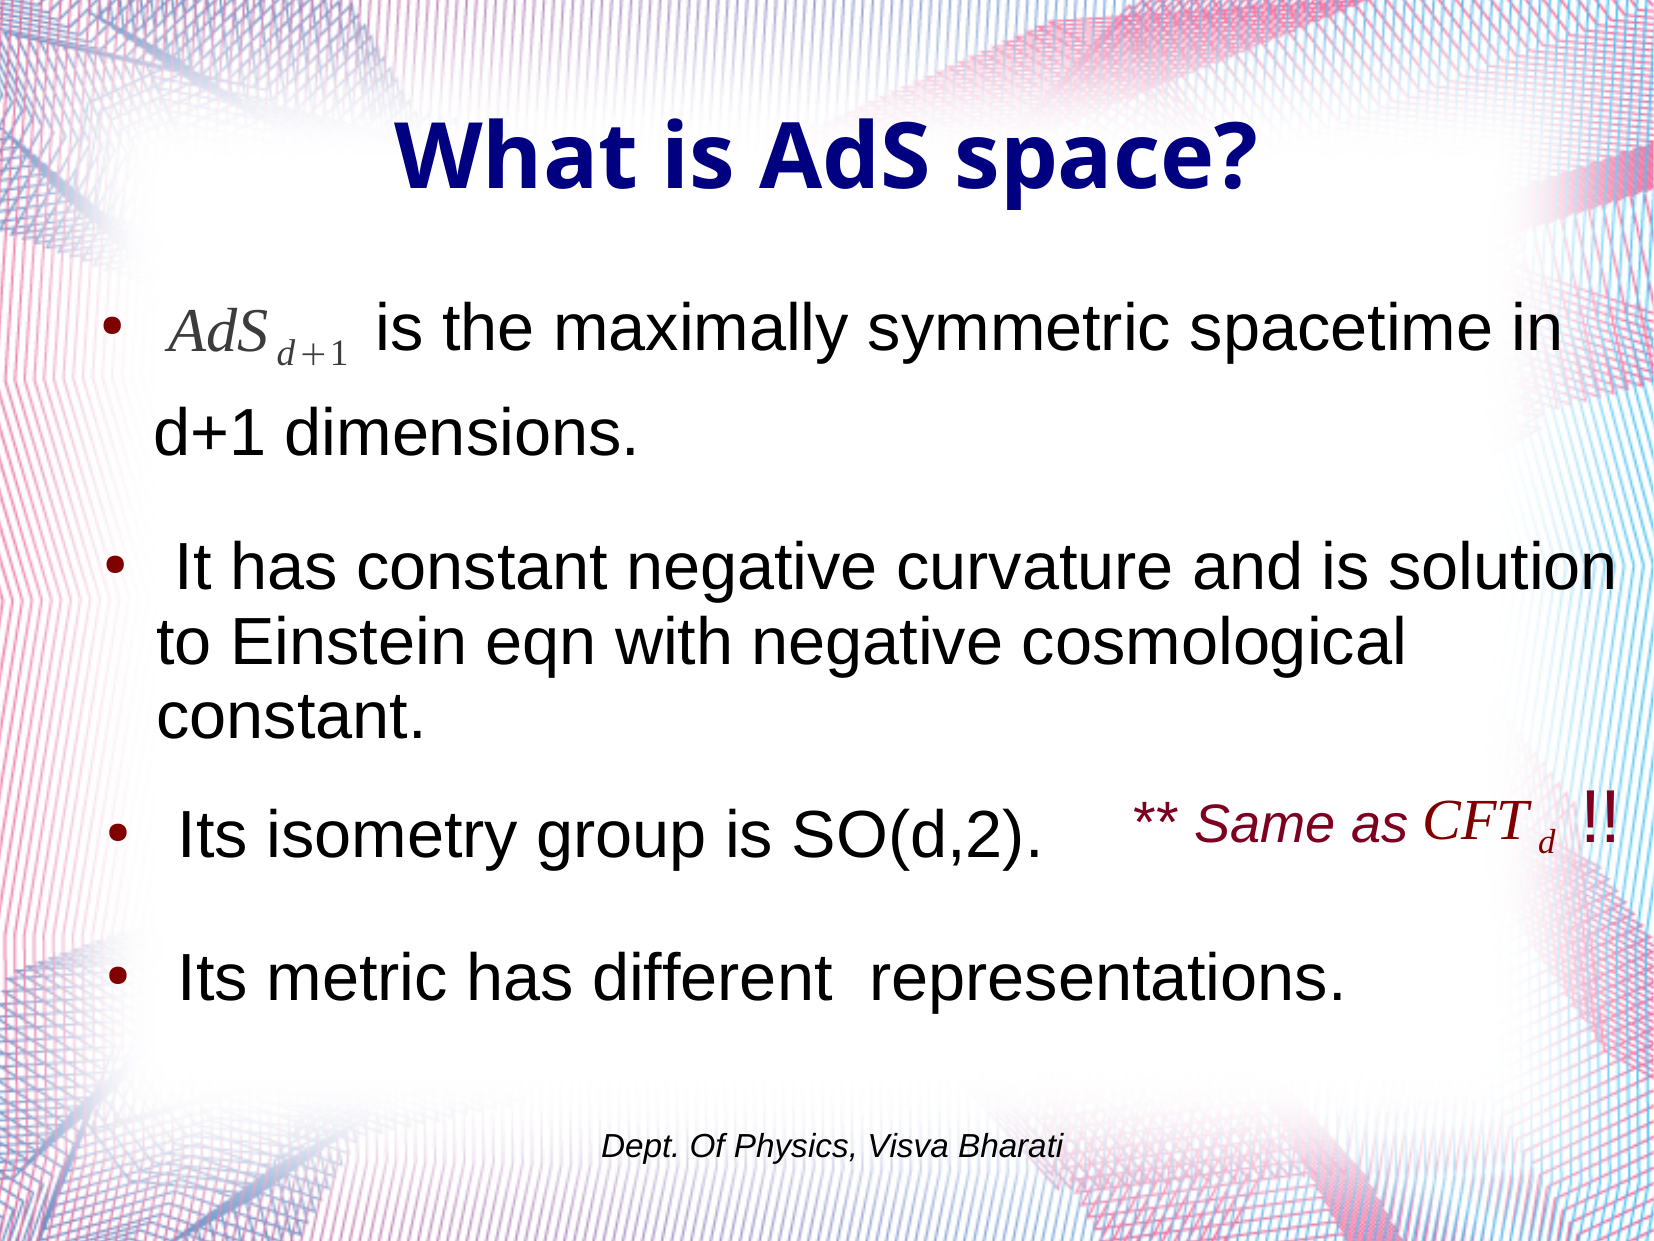

# What is AdS space?
 is the maximally symmetric spacetime in
d+1 dimensions.
 It has constant negative curvature and is solution to Einstein eqn with negative cosmological constant.
** Same as !!
 Its isometry group is SO(d,2).
 Its metric has different representations.
Dept. Of Physics, Visva Bharati